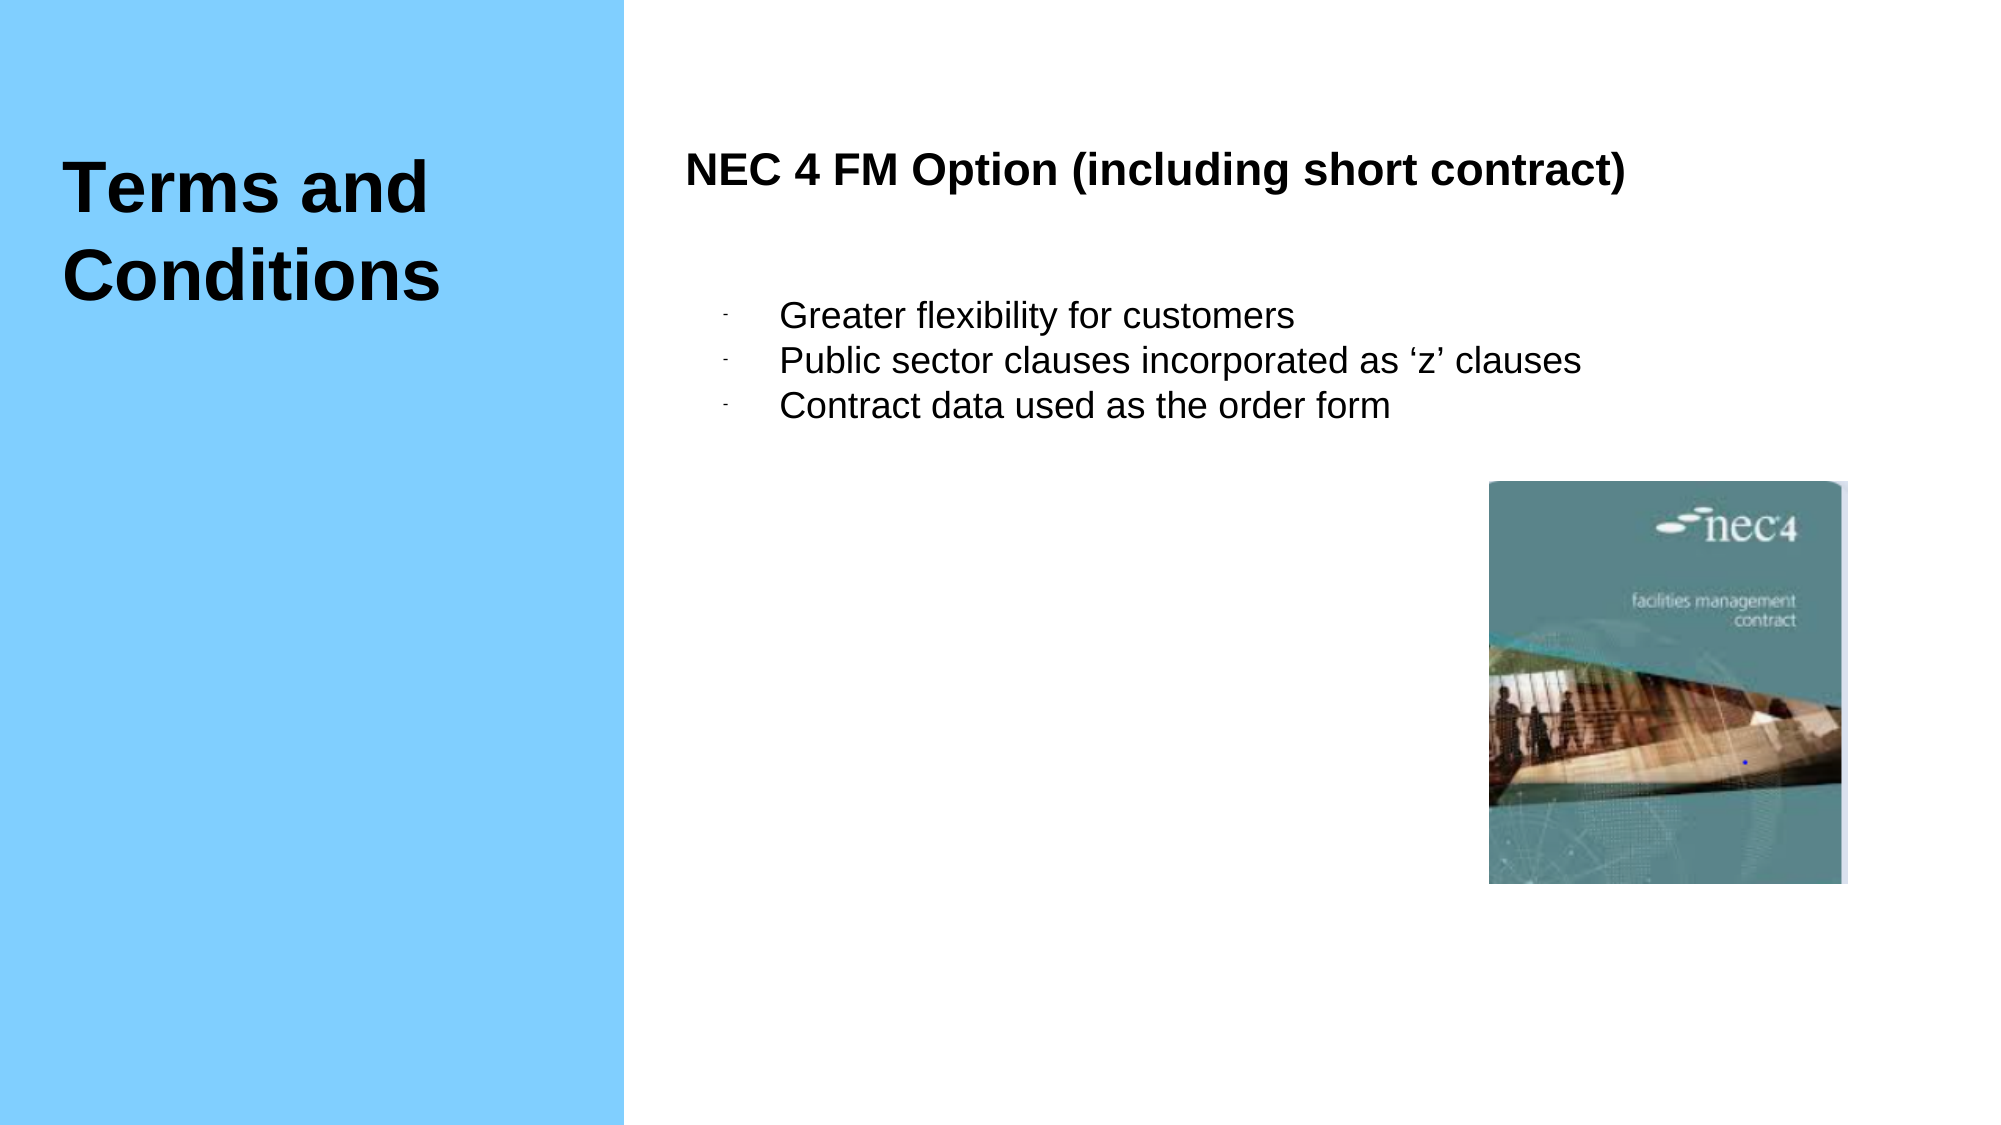

Terms and Conditions
# NEC 4 FM Option (including short contract)
Greater flexibility for customers
Public sector clauses incorporated as ‘z’ clauses
Contract data used as the order form